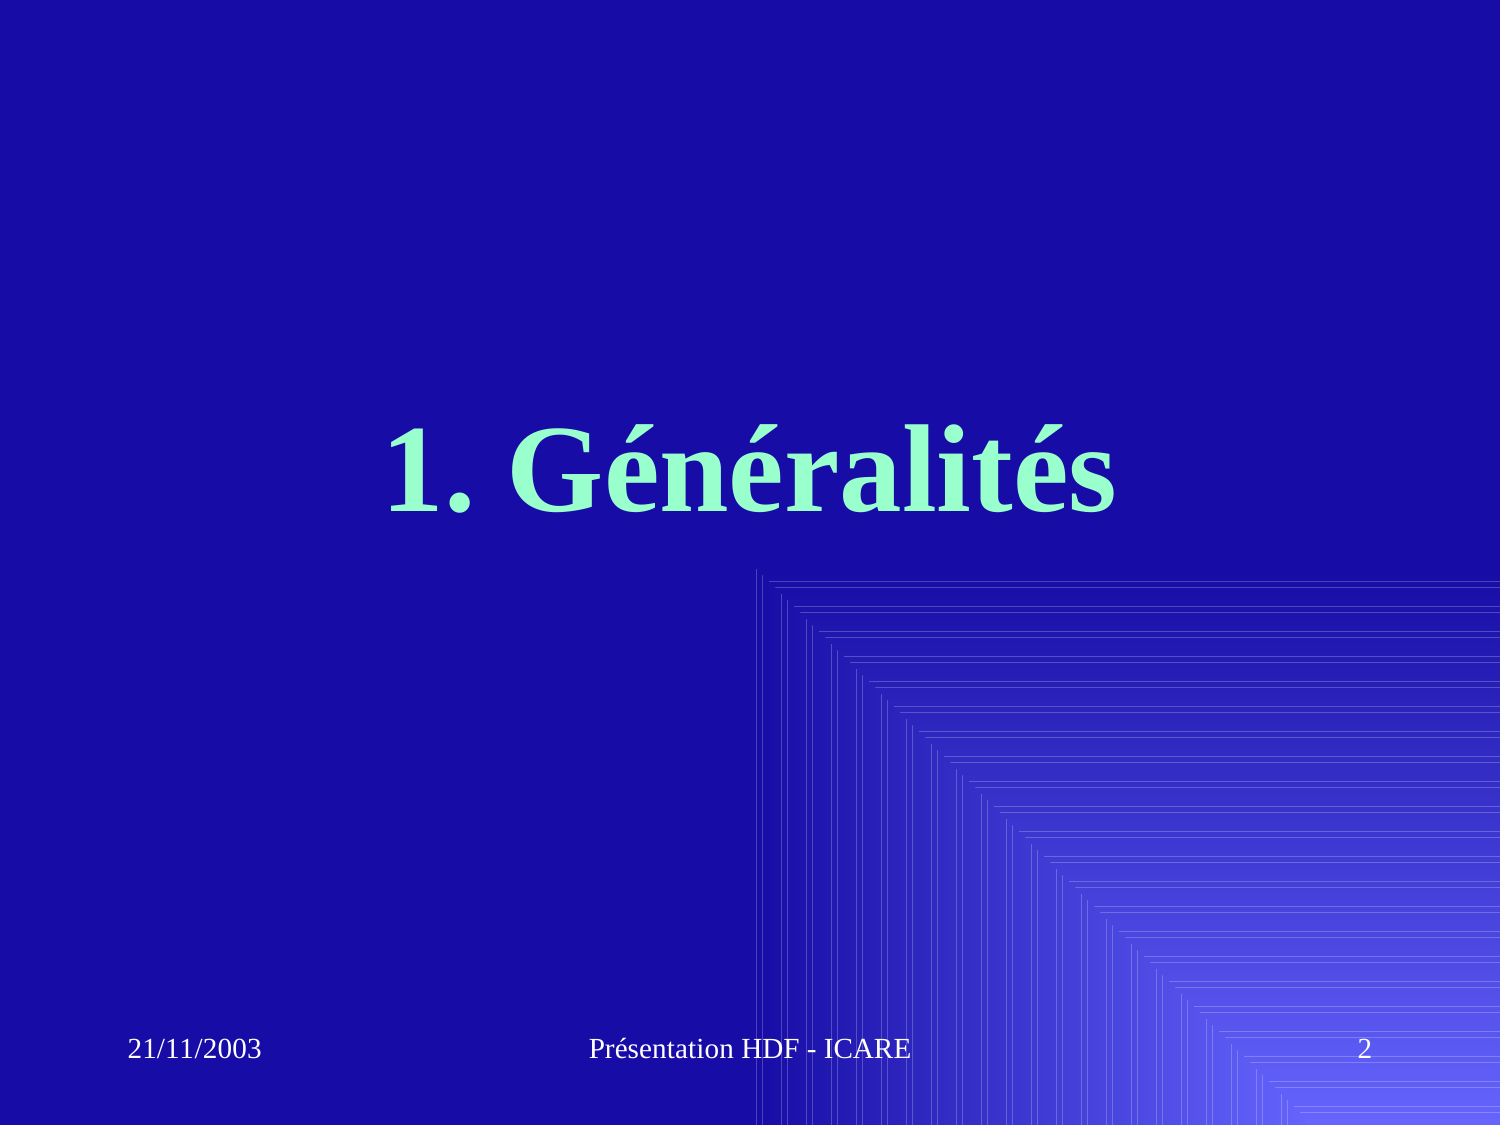

# 1. Généralités
21/11/2003
Présentation HDF - ICARE
2